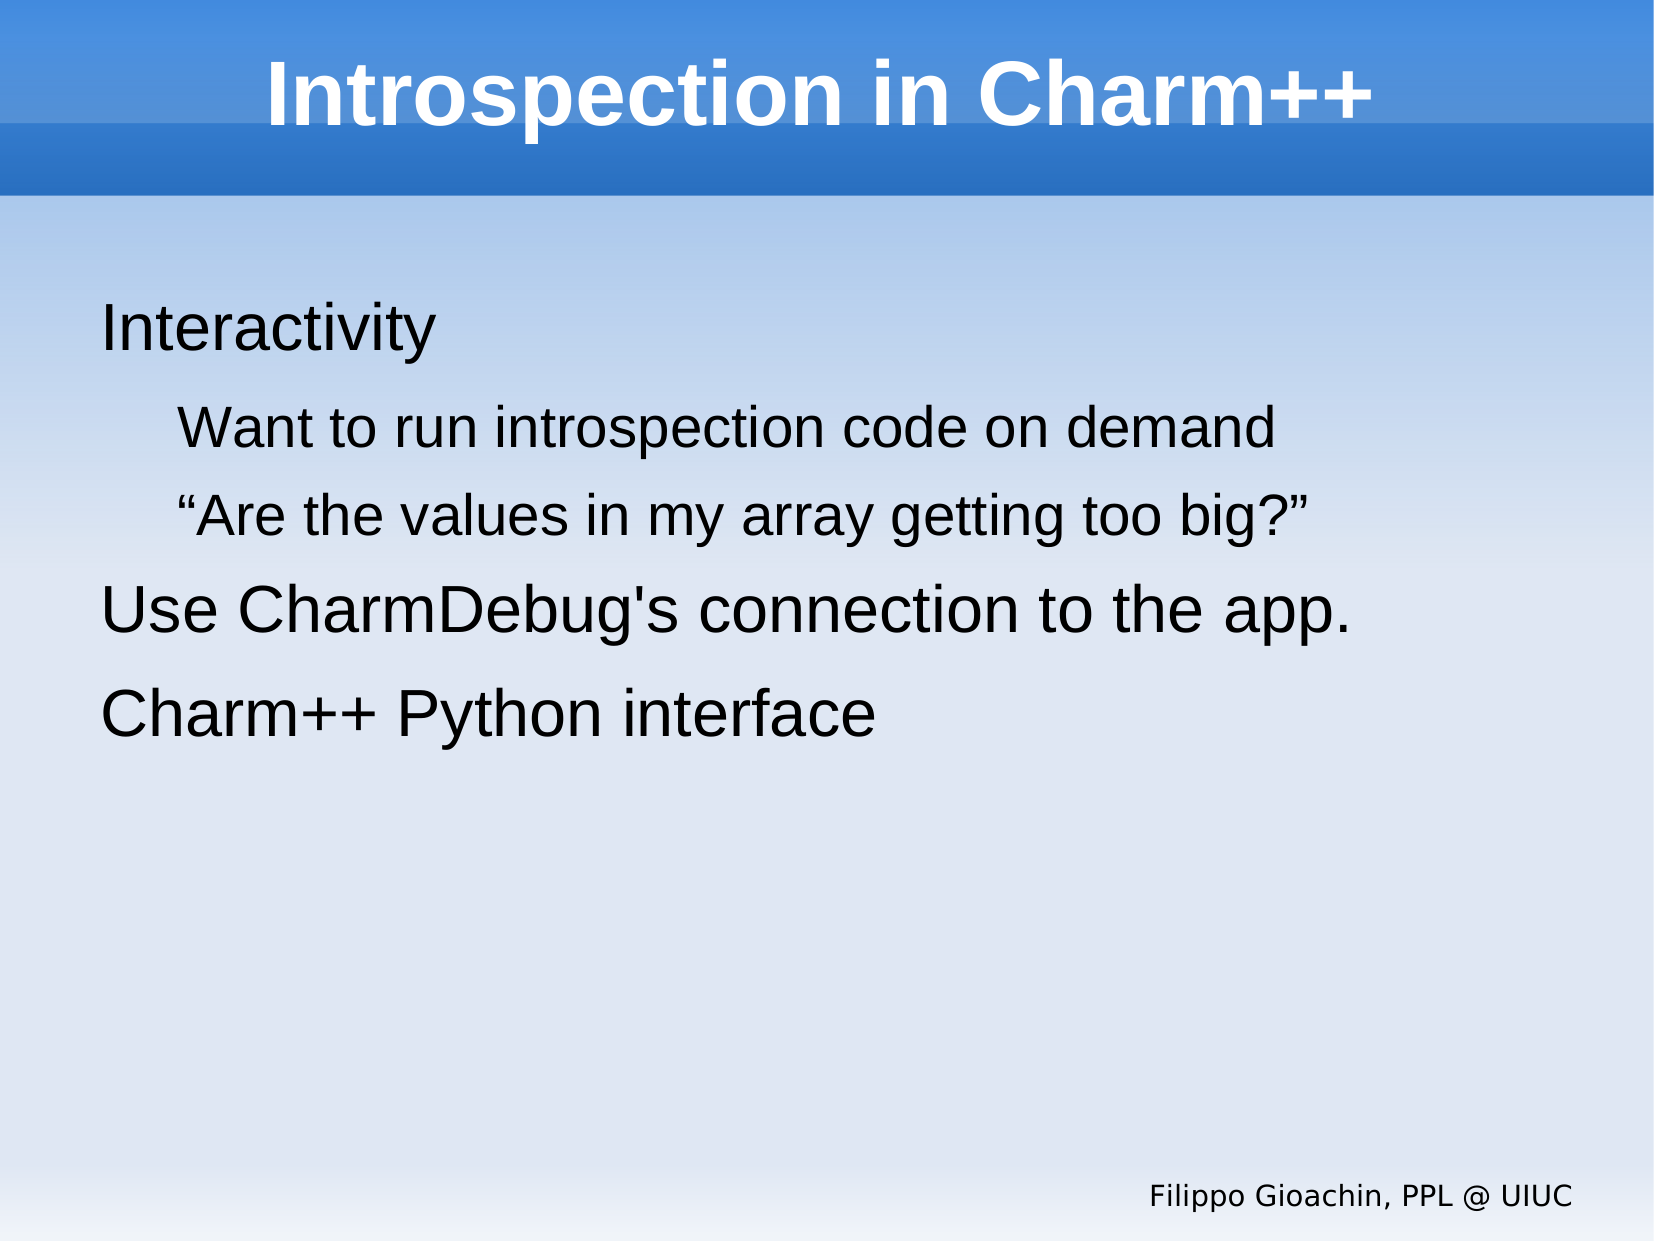

# Introspection in Charm++
Interactivity
Want to run introspection code on demand
“Are the values in my array getting too big?”
Use CharmDebug's connection to the app.
Charm++ Python interface
Filippo Gioachin, PPL @ UIUC